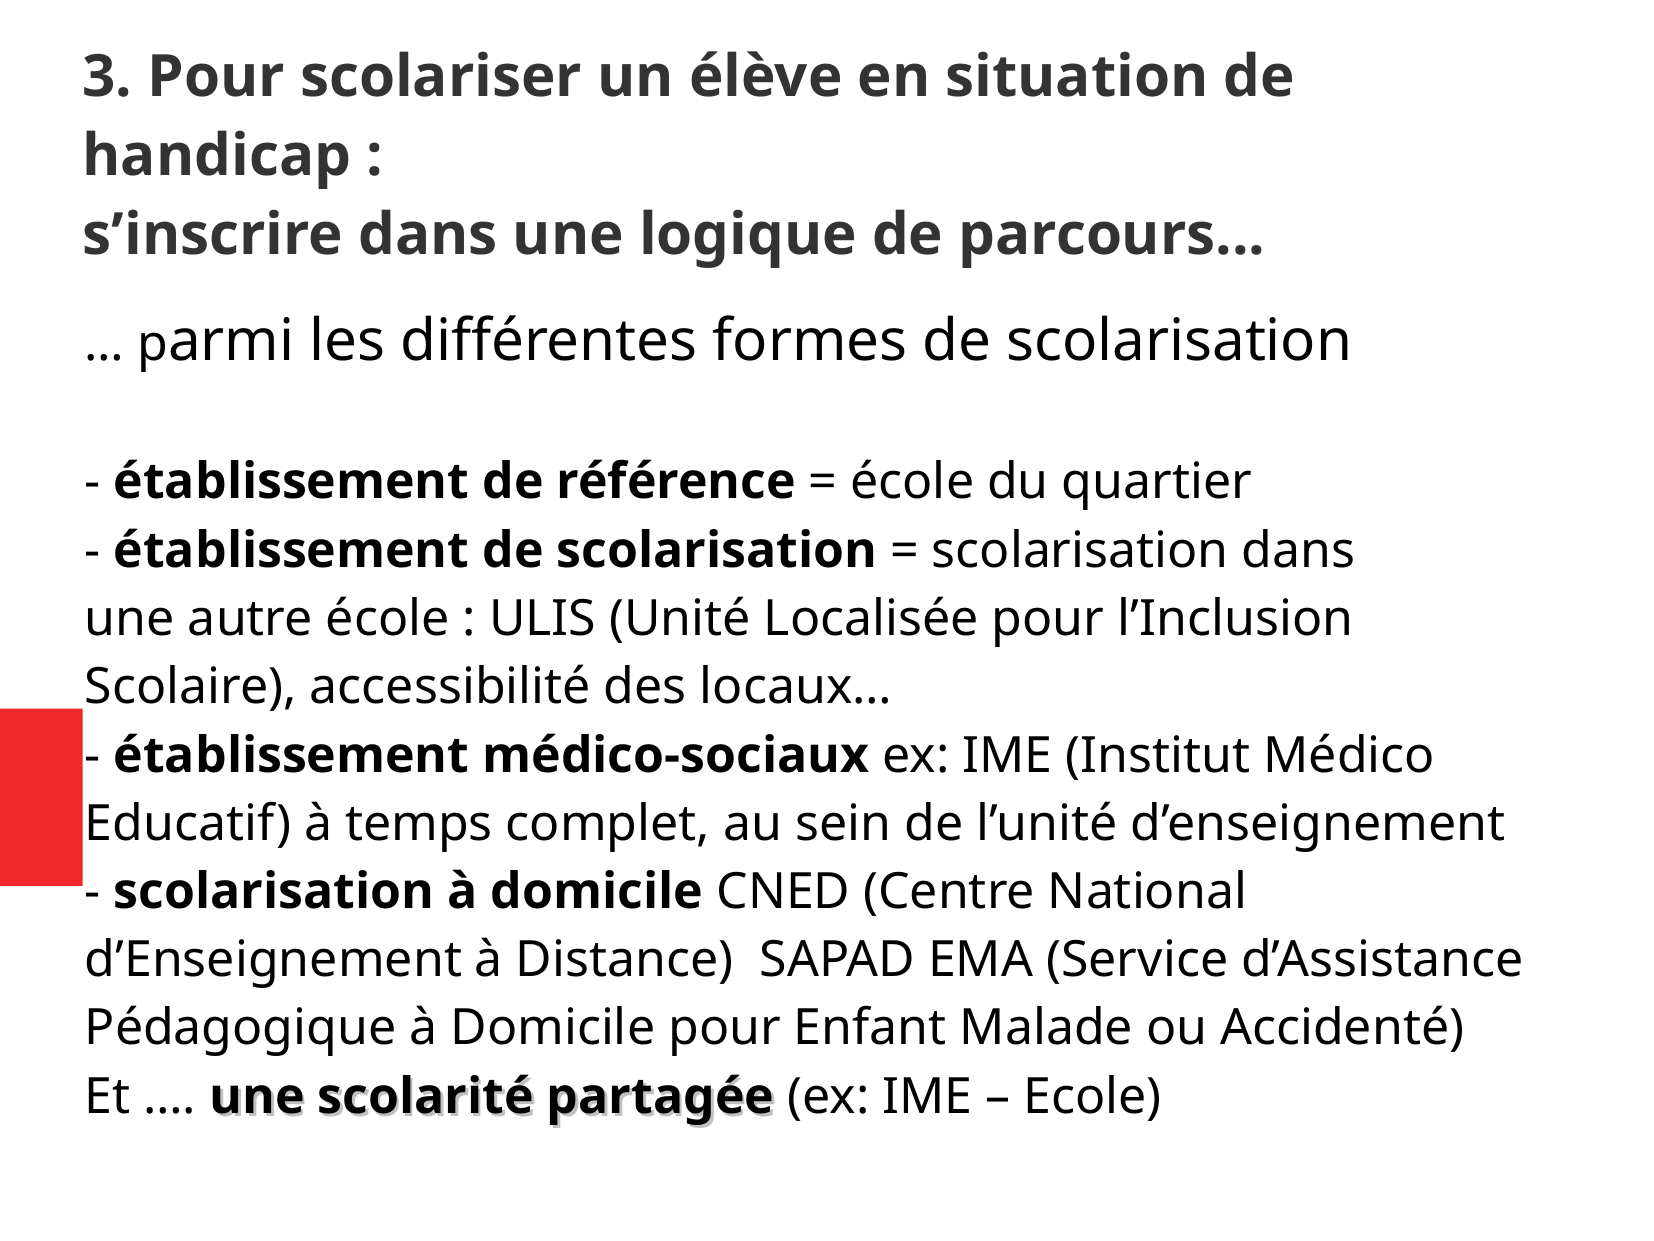

# 3. Pour scolariser un élève en situation de handicap : s’inscrire dans une logique de parcours...
… parmi les différentes formes de scolarisation
- établissement de référence = école du quartier
- établissement de scolarisation = scolarisation dans
une autre école : ULIS (Unité Localisée pour l’Inclusion Scolaire), accessibilité des locaux…
- établissement médico-sociaux ex: IME (Institut Médico Educatif) à temps complet, au sein de l’unité d’enseignement
- scolarisation à domicile CNED (Centre National d’Enseignement à Distance) SAPAD EMA (Service d’Assistance Pédagogique à Domicile pour Enfant Malade ou Accidenté)
Et …. une scolarité partagée (ex: IME – Ecole)